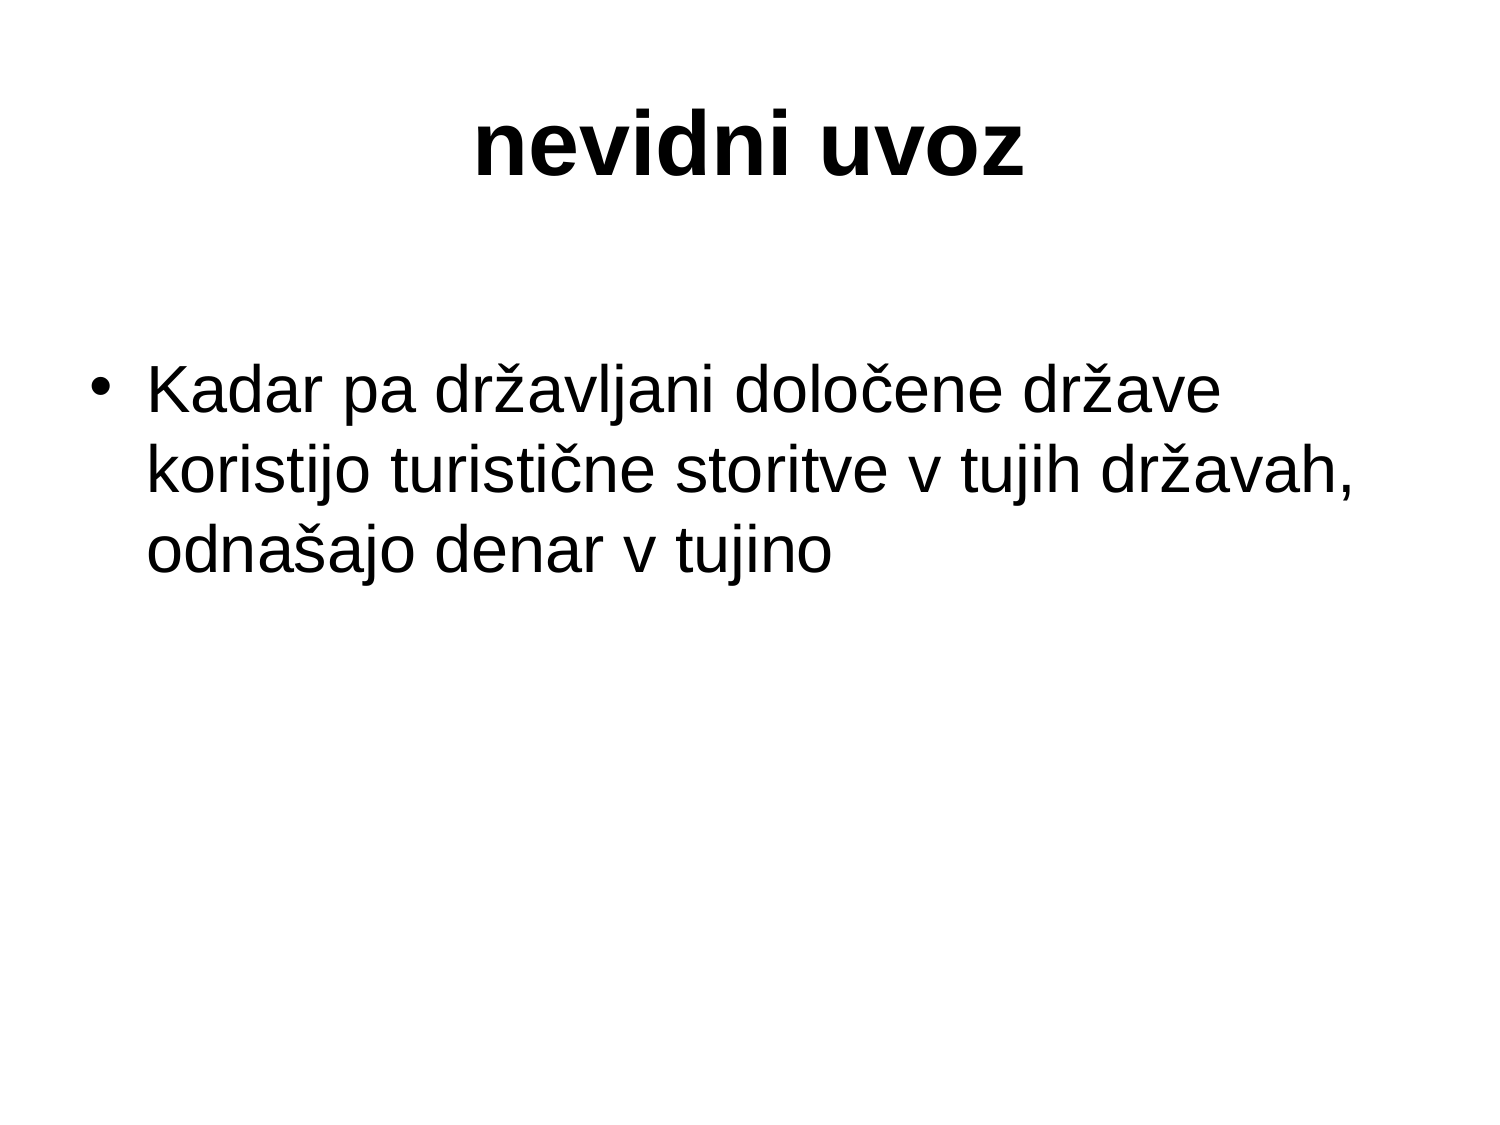

# nevidni uvoz
Kadar pa državljani določene države koristijo turistične storitve v tujih državah, odnašajo denar v tujino